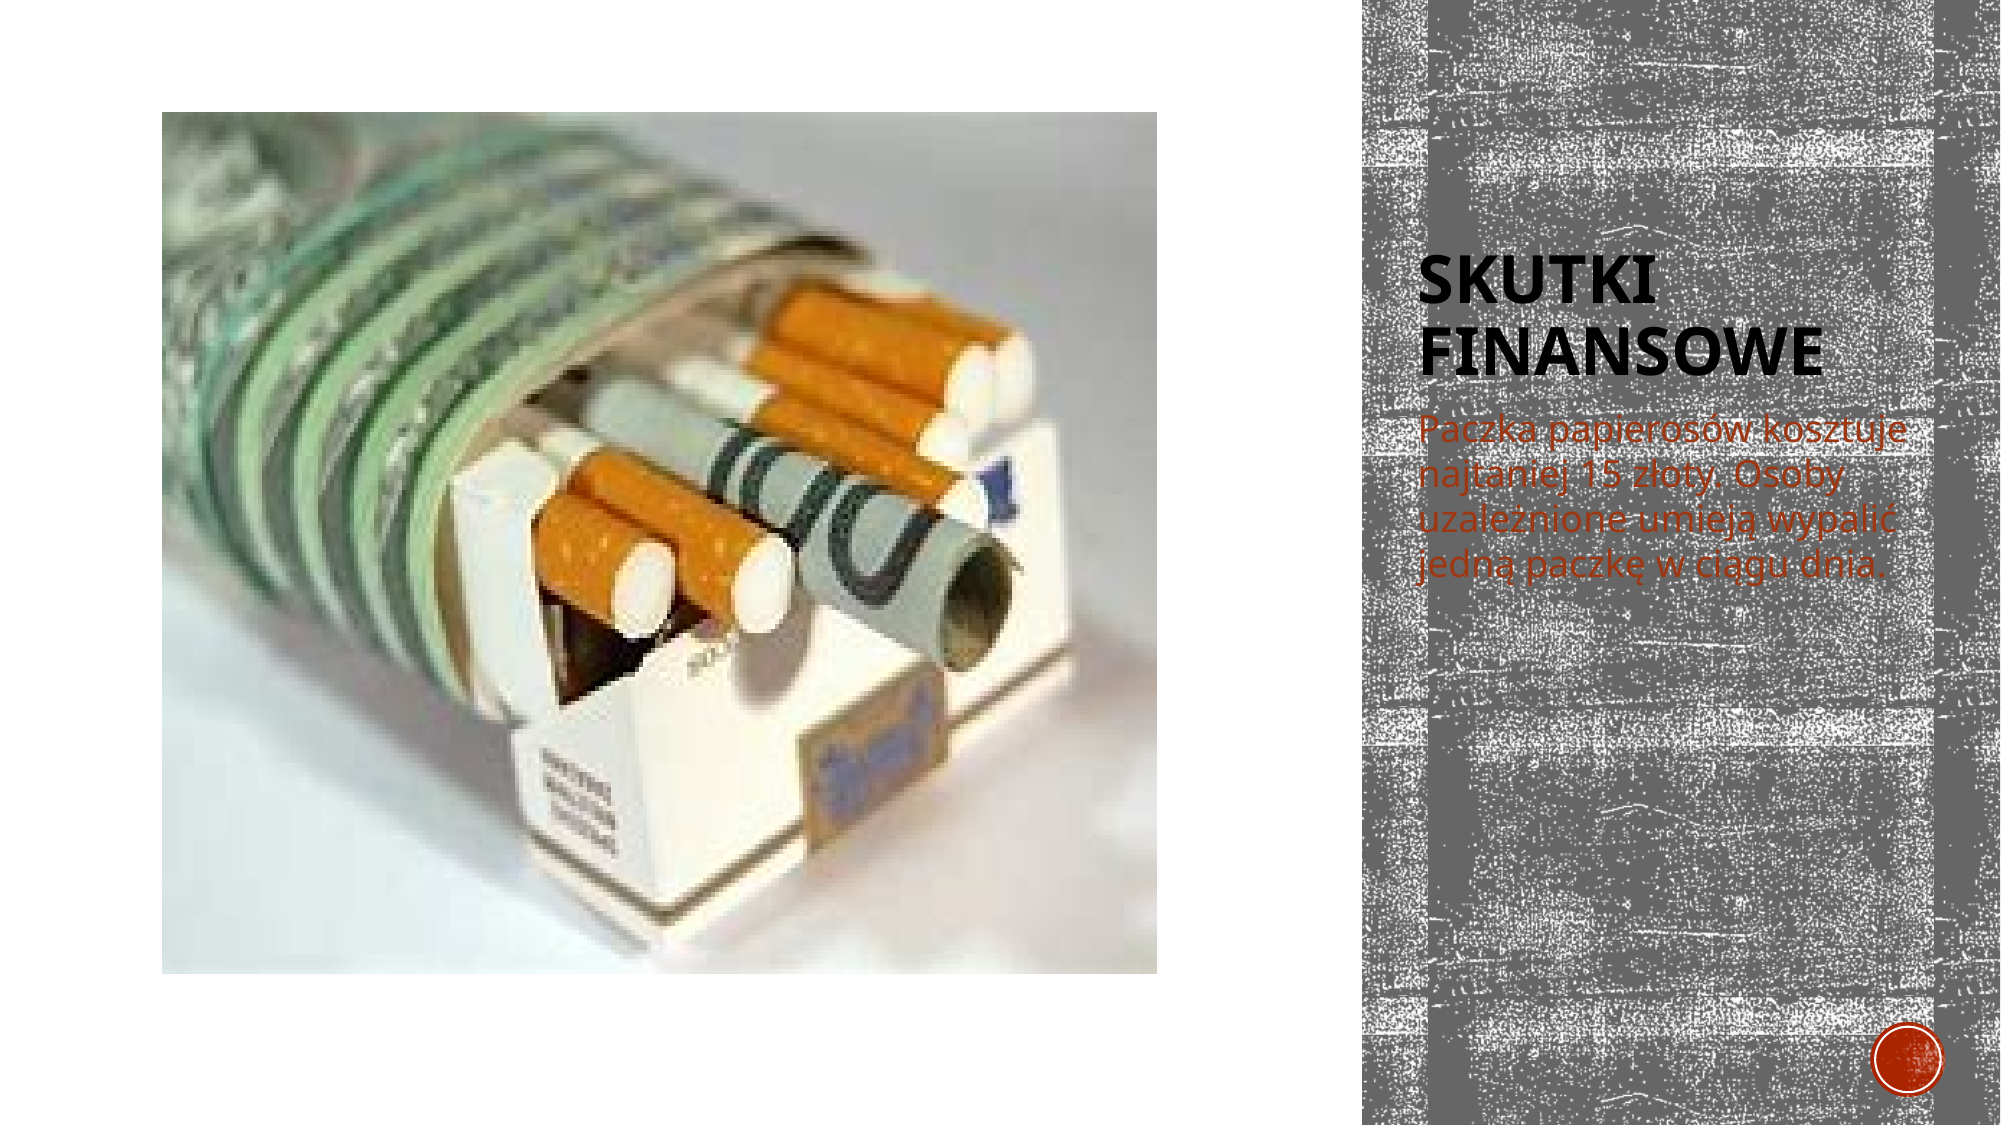

# SKUTKI FINANSOWE
Paczka papierosów kosztuje najtaniej 15 złoty. Osoby uzależnione umieją wypalić jedną paczkę w ciągu dnia.